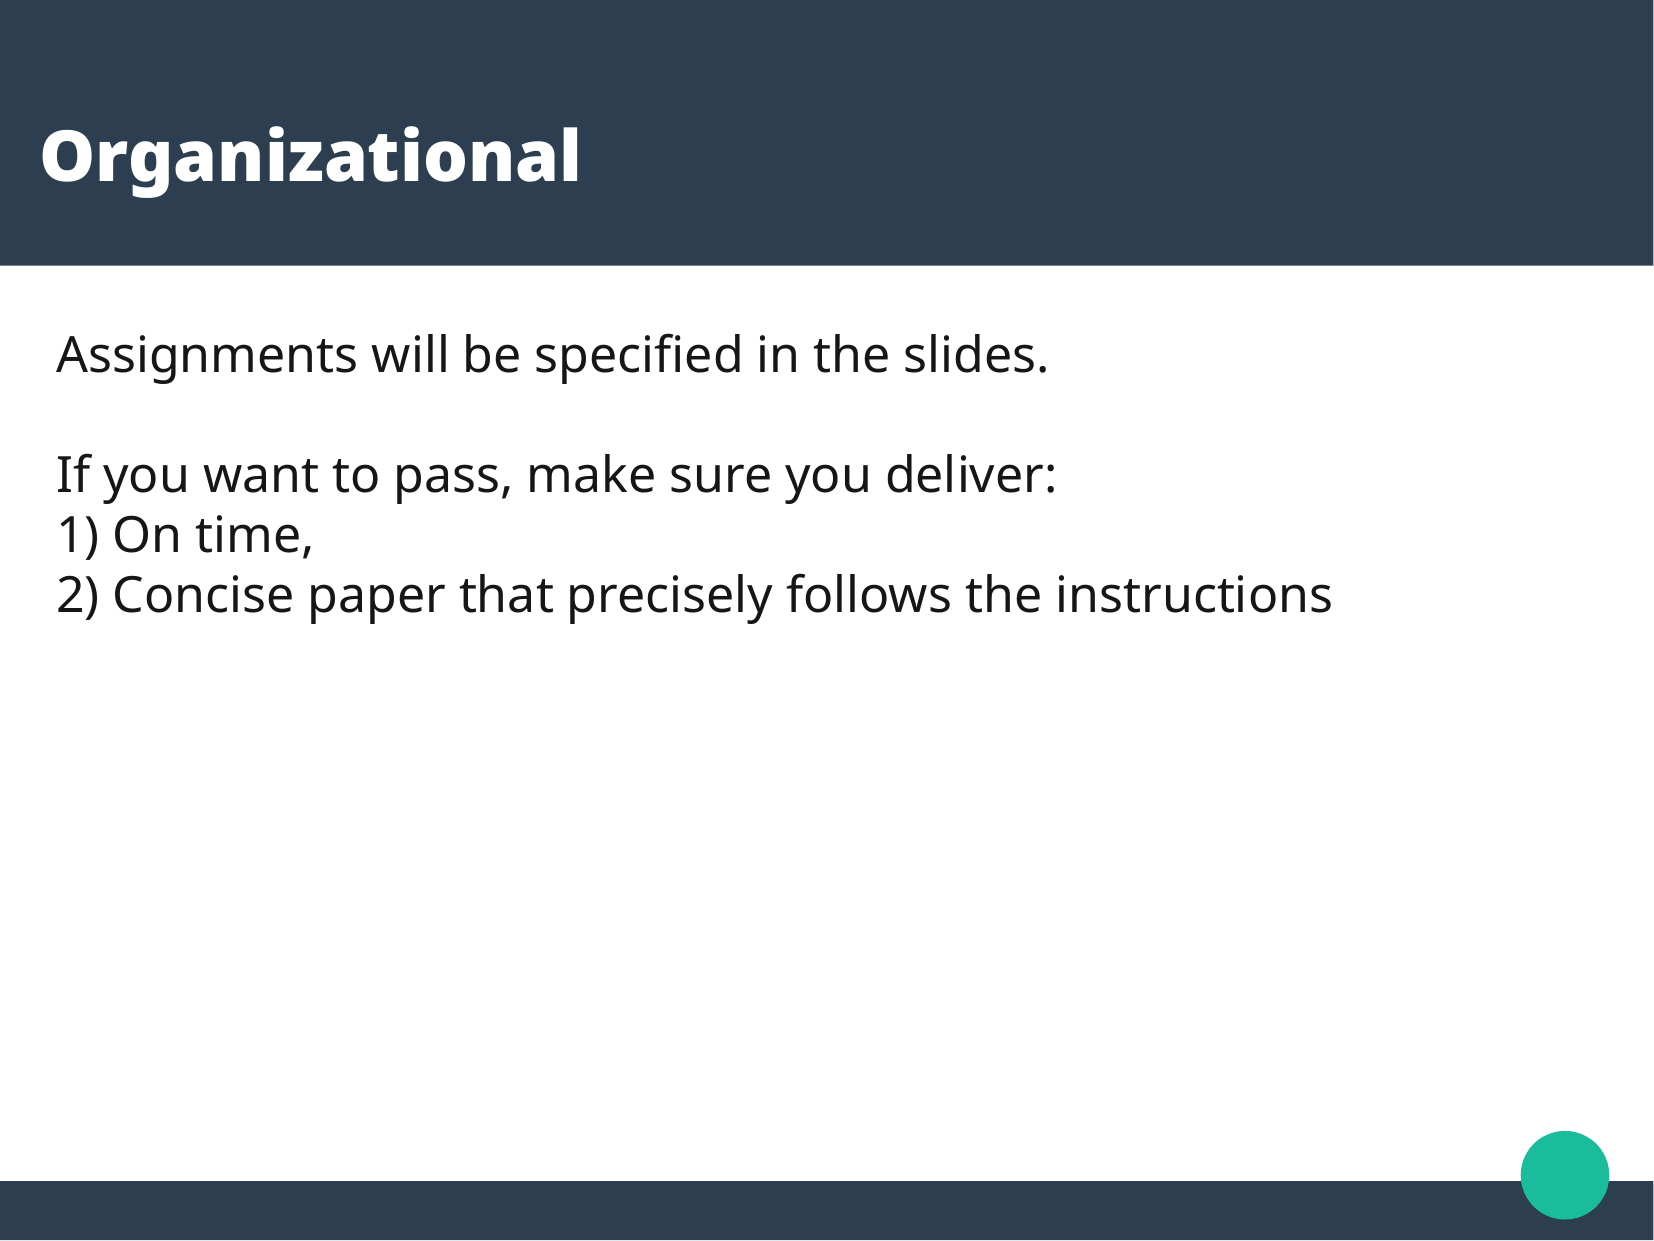

# Organizational
Assignments will be specified in the slides.
If you want to pass, make sure you deliver:
1) On time,
2) Concise paper that precisely follows the instructions